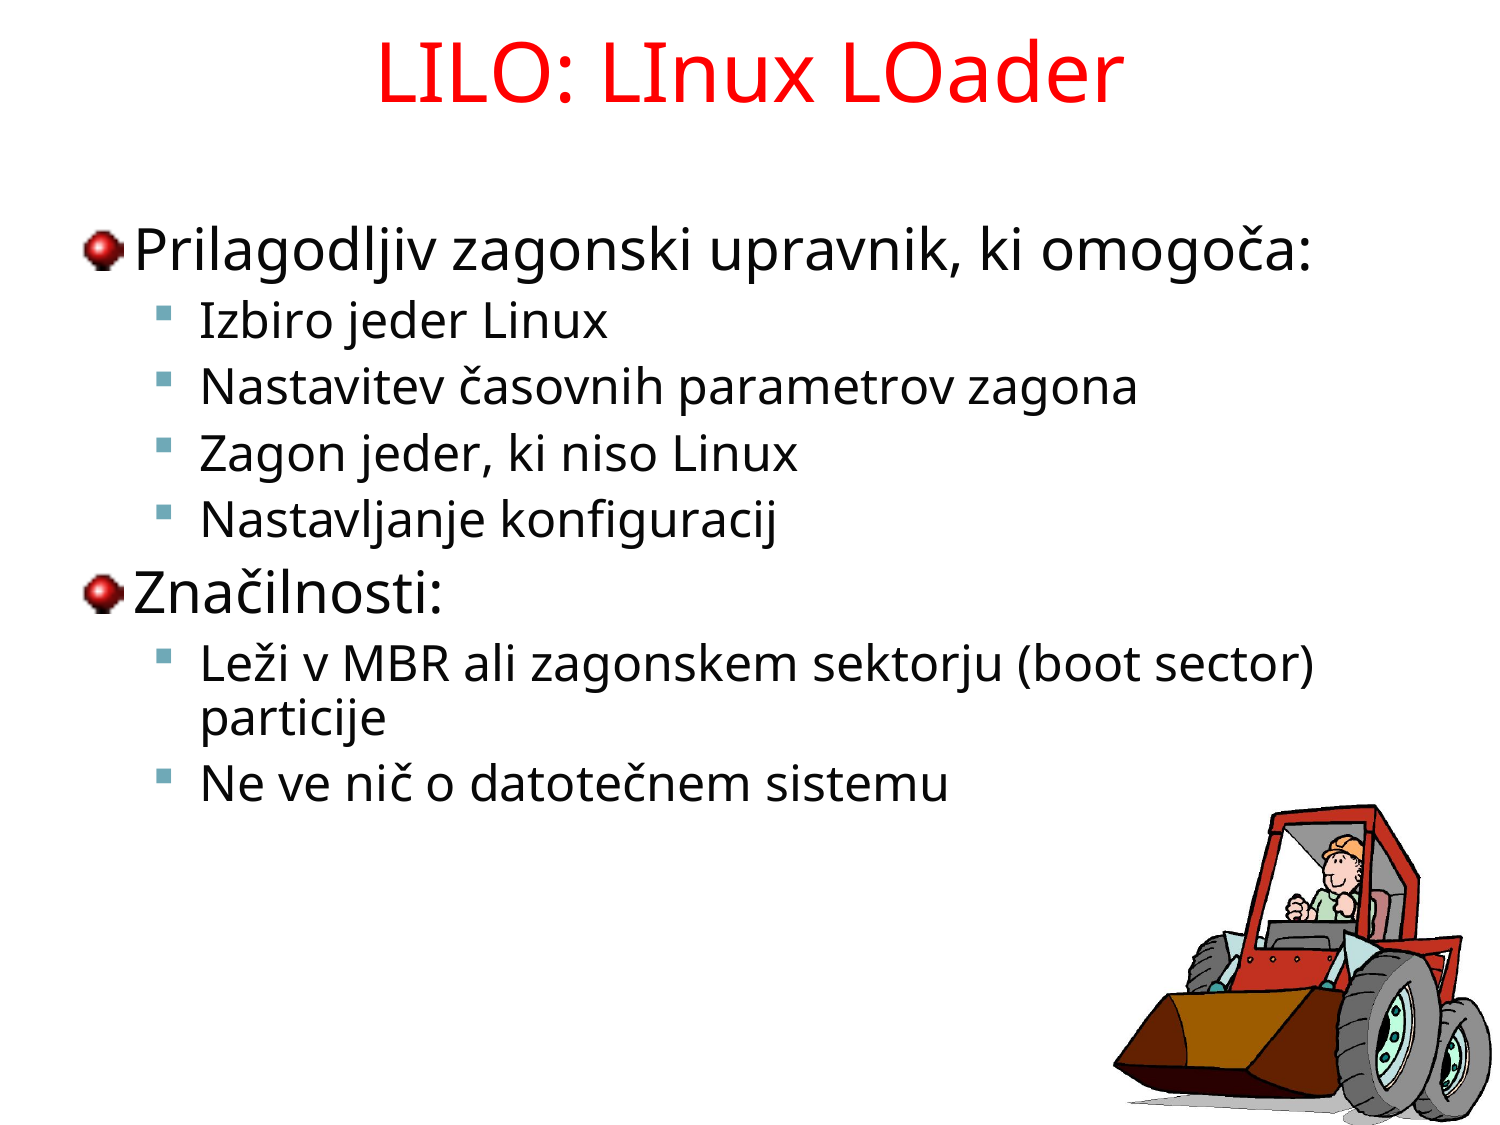

# LILO: LInux LOader
Prilagodljiv zagonski upravnik, ki omogoča:
Izbiro jeder Linux
Nastavitev časovnih parametrov zagona
Zagon jeder, ki niso Linux
Nastavljanje konfiguracij
Značilnosti:
Leži v MBR ali zagonskem sektorju (boot sector) particije
Ne ve nič o datotečnem sistemu